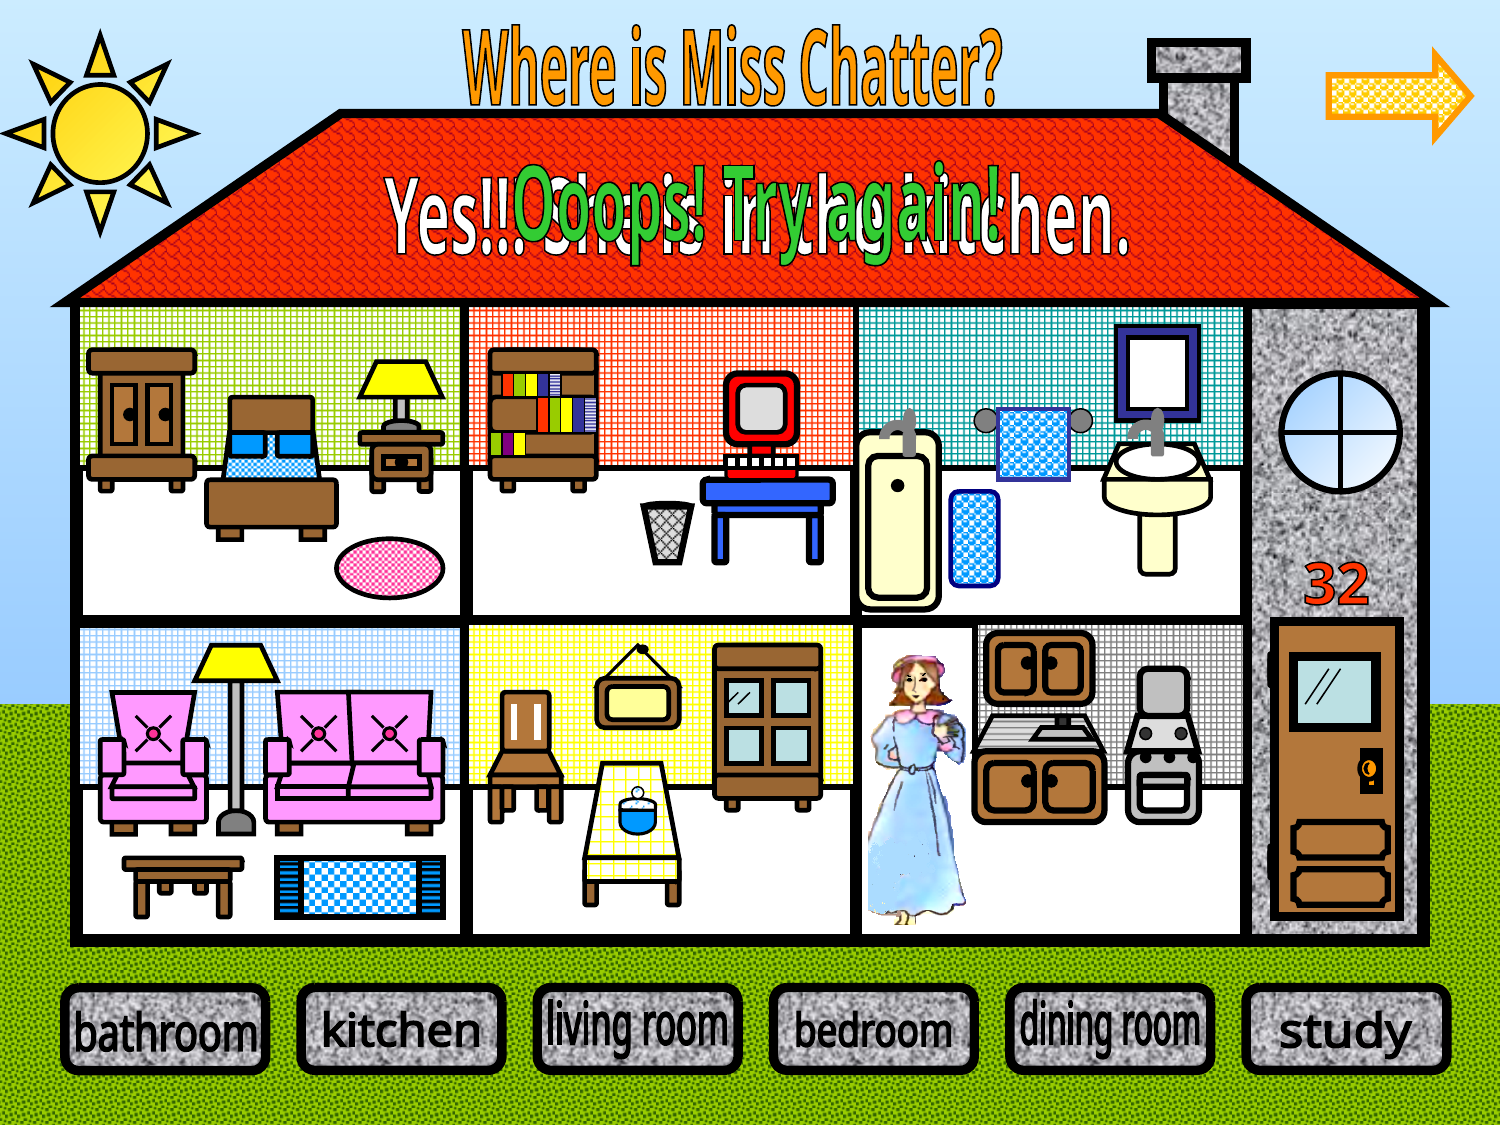

Where is Miss Chatter?
Ooops! Try again!
Yes!!! She is in the kitchen.
32
living room
dining room
bathroom
kitchen
bedroom
study